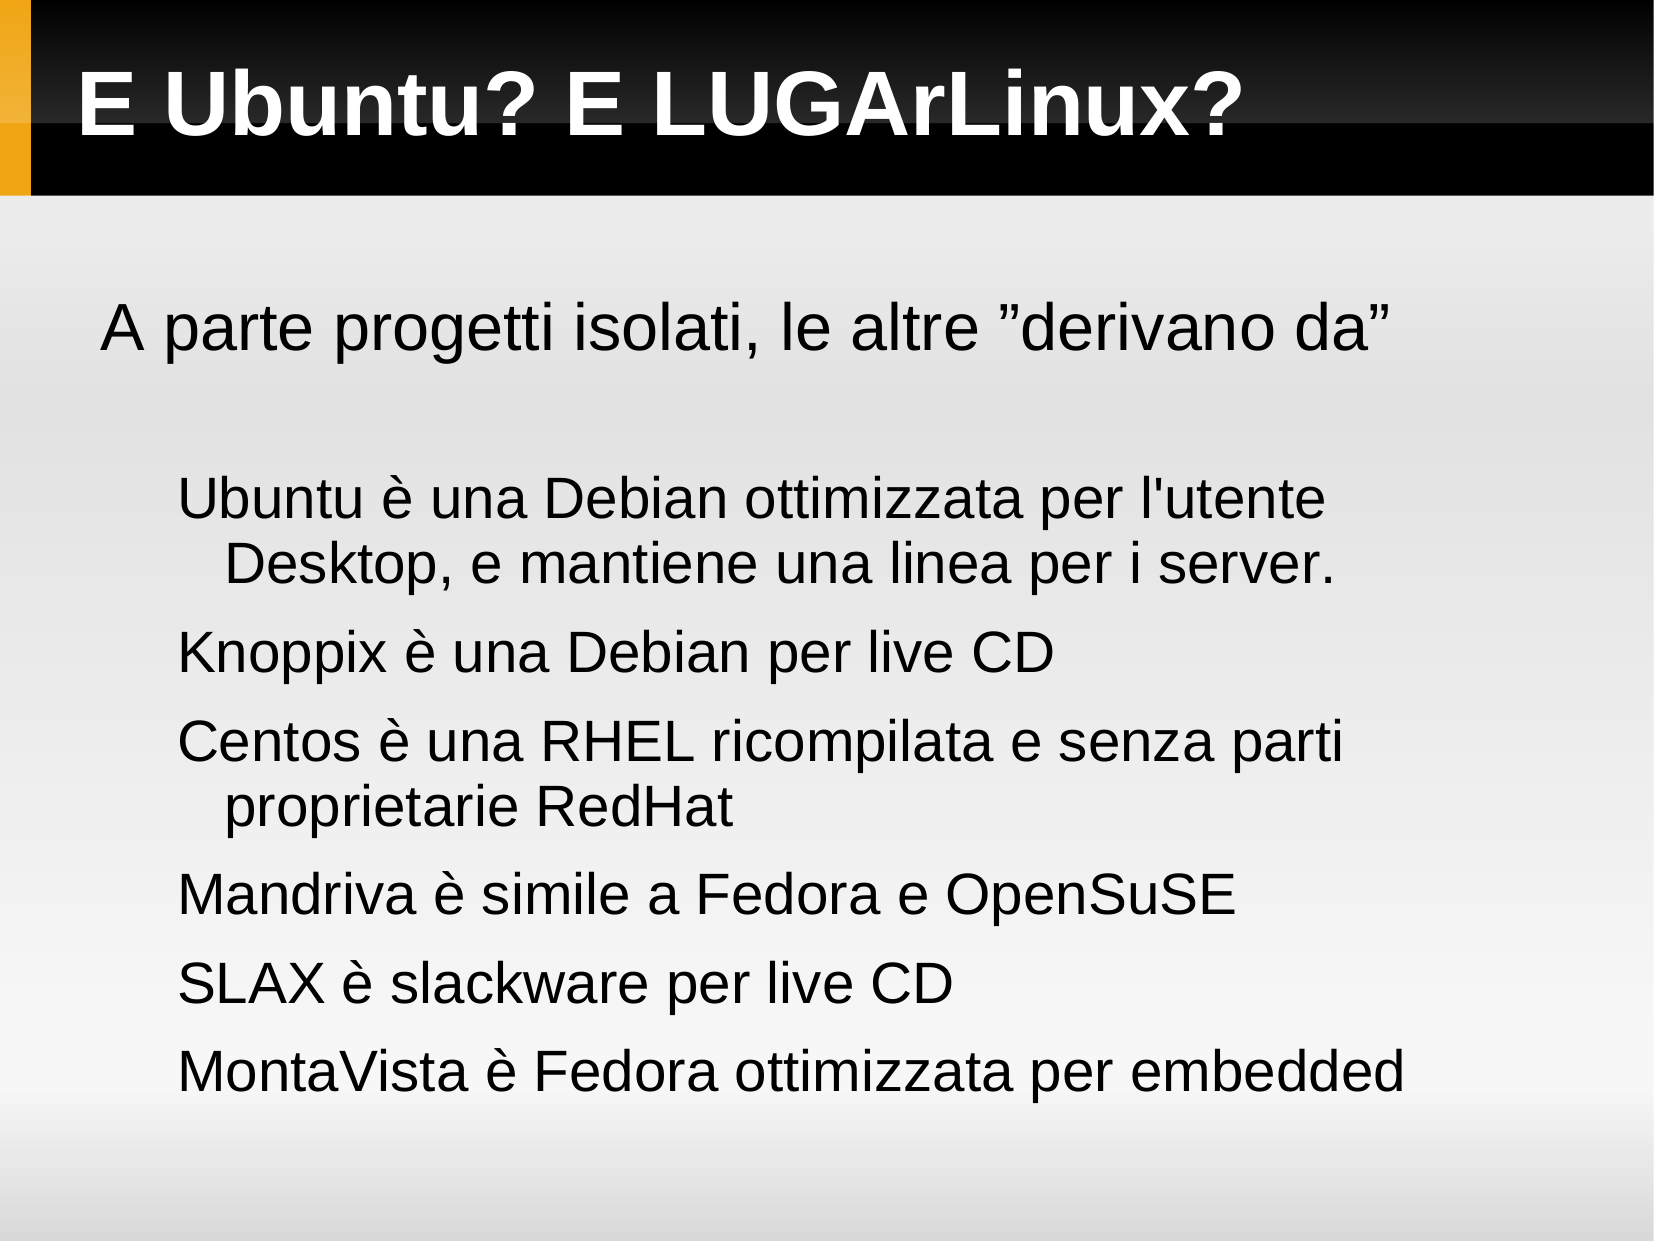

# E Ubuntu? E LUGArLinux?
A parte progetti isolati, le altre ”derivano da”
Ubuntu è una Debian ottimizzata per l'utente Desktop, e mantiene una linea per i server.
Knoppix è una Debian per live CD
Centos è una RHEL ricompilata e senza parti proprietarie RedHat
Mandriva è simile a Fedora e OpenSuSE
SLAX è slackware per live CD
MontaVista è Fedora ottimizzata per embedded